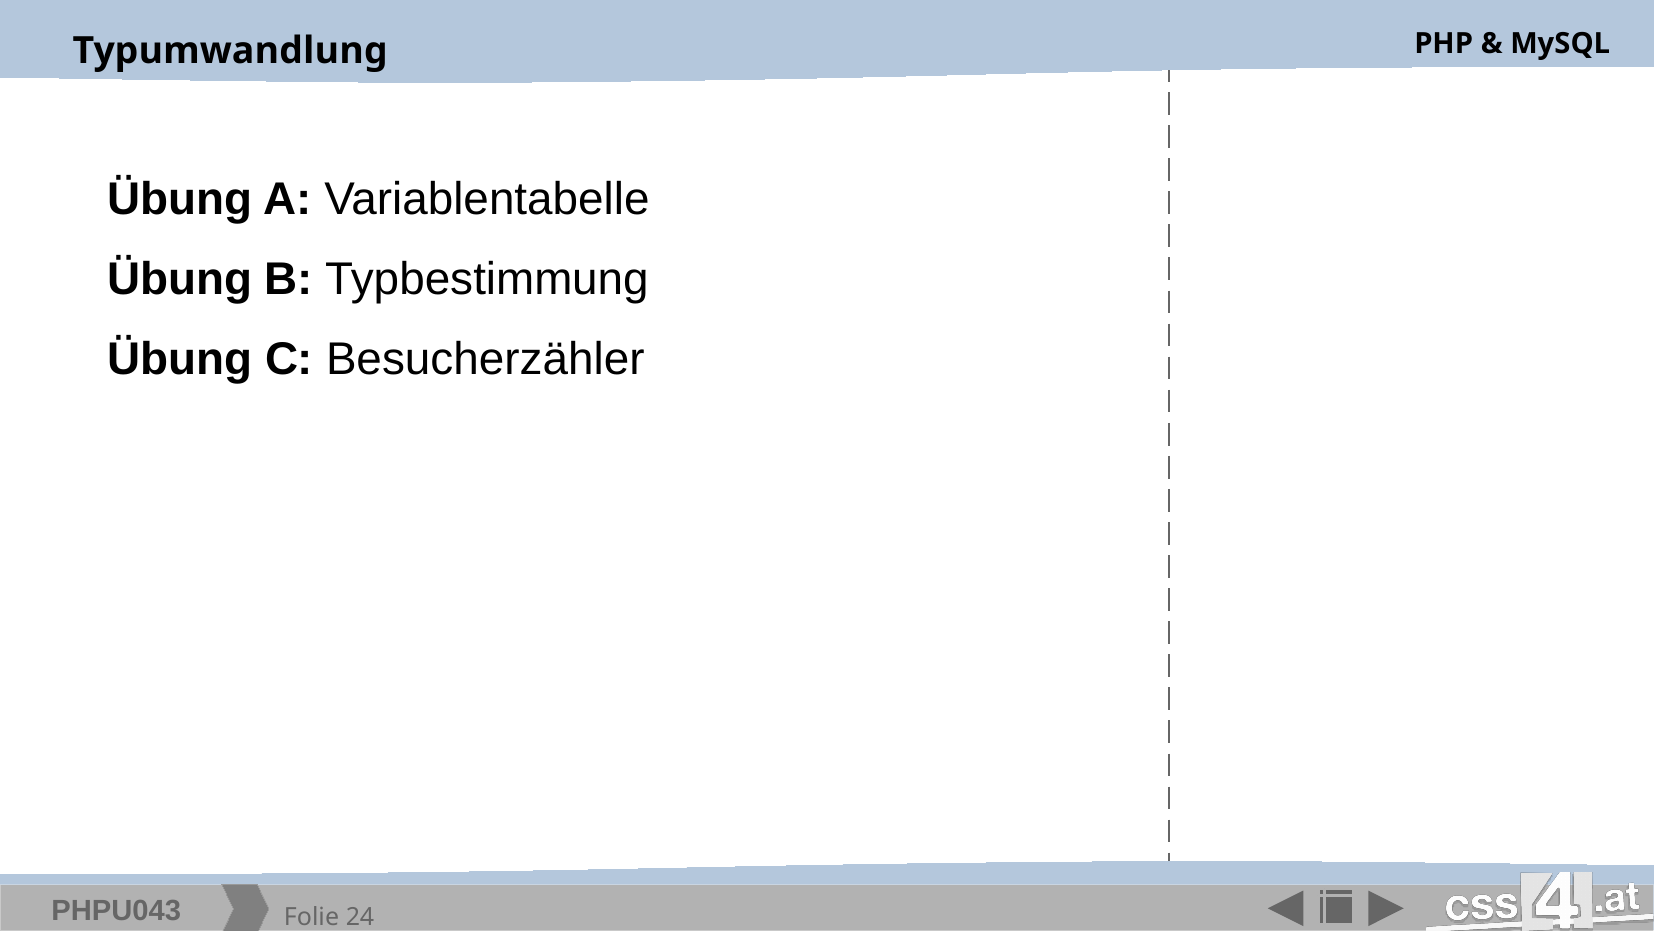

PHP & MySQL
Typumwandlung
Übung A: Variablentabelle
Übung B: Typbestimmung
Übung C: Besucherzähler
PHPU043
Folie